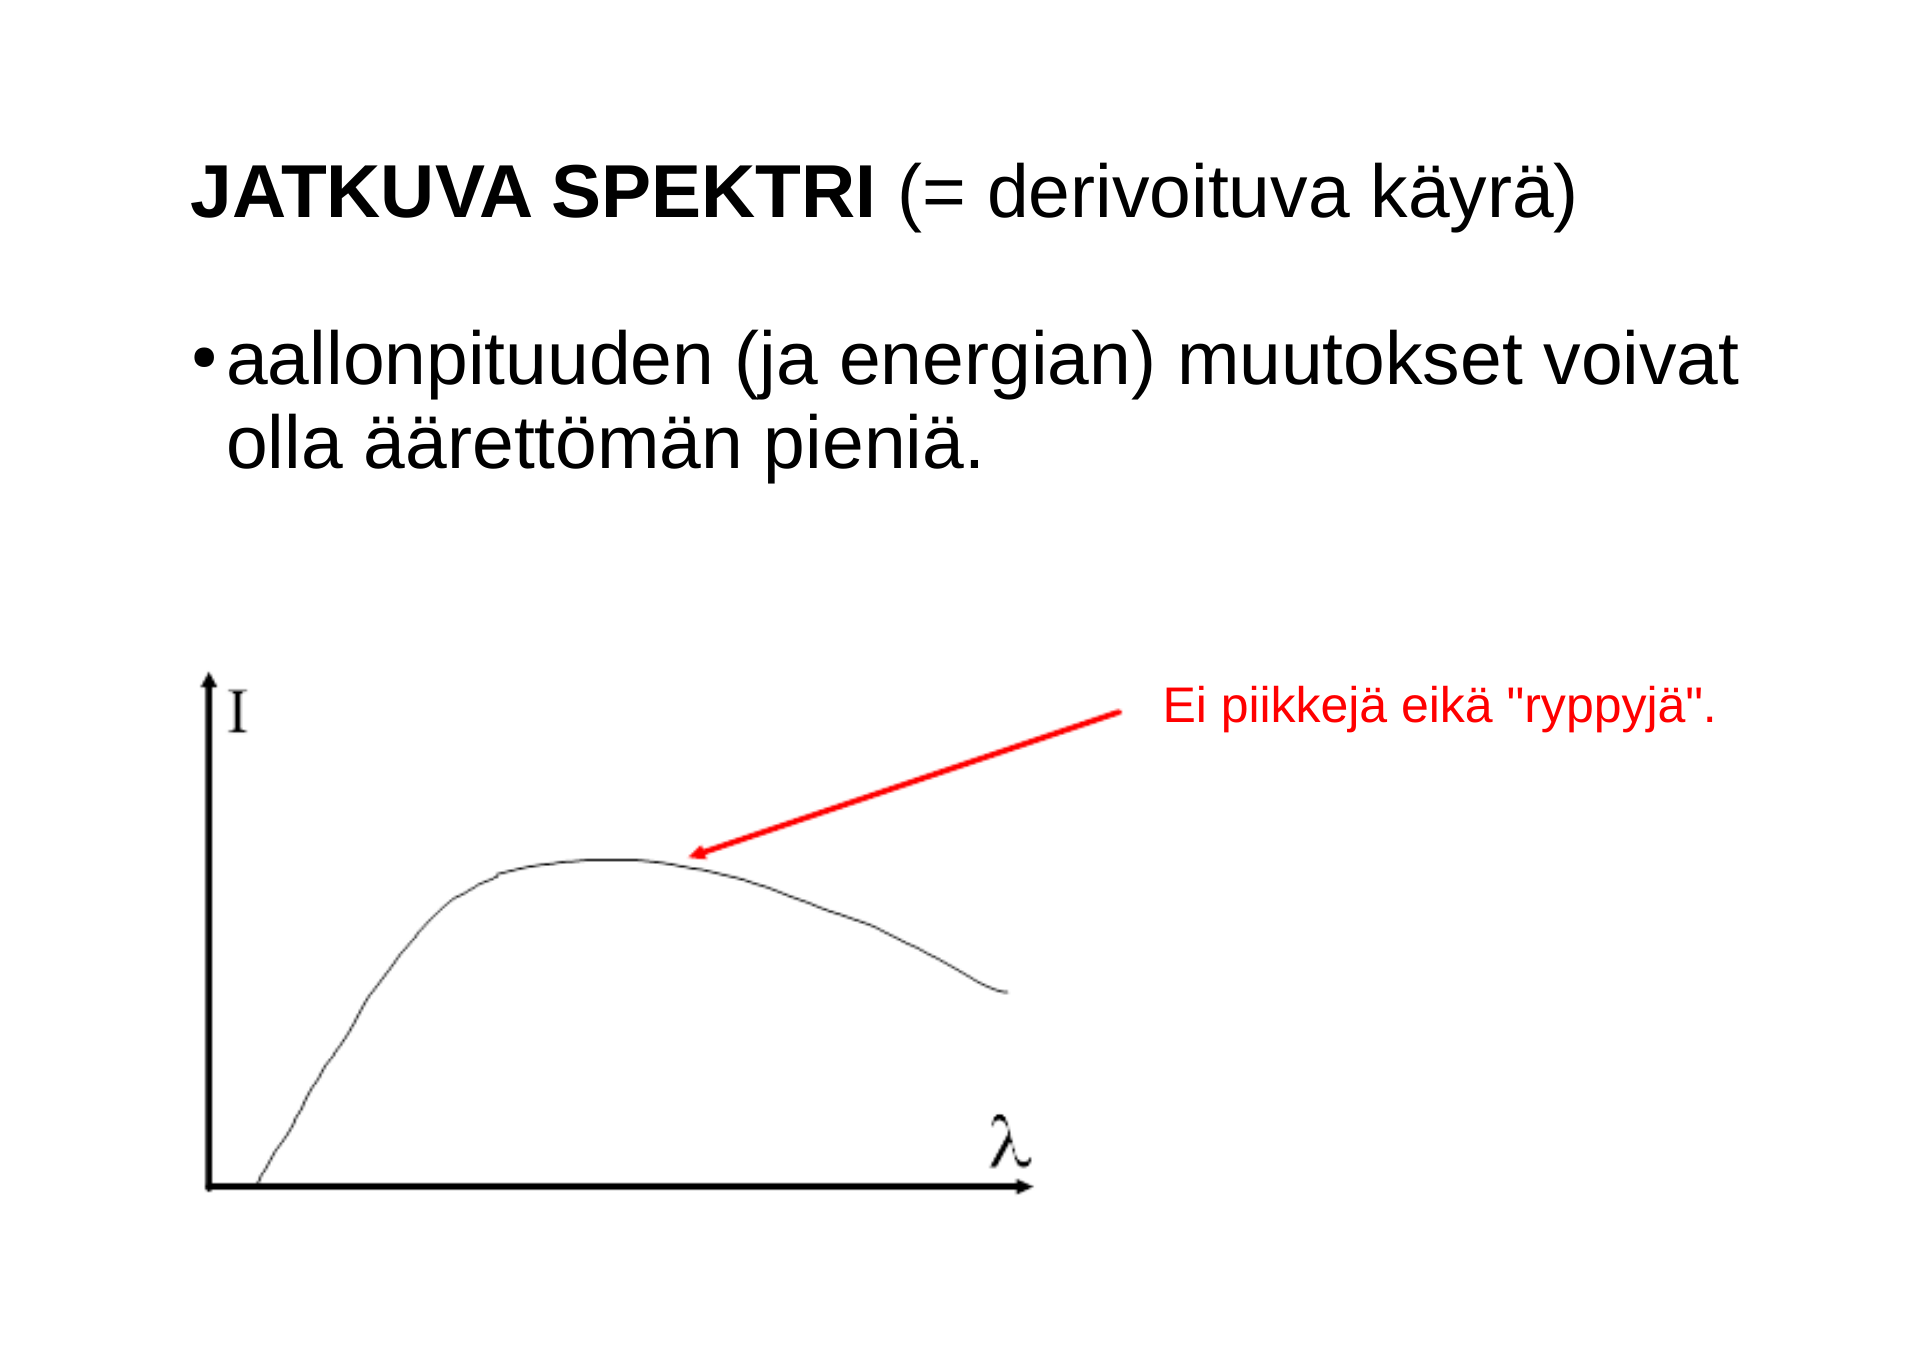

JATKUVA SPEKTRI (= derivoituva käyrä)
aallonpituuden (ja energian) muutokset voivat olla äärettömän pieniä.
Ei piikkejä eikä "ryppyjä".